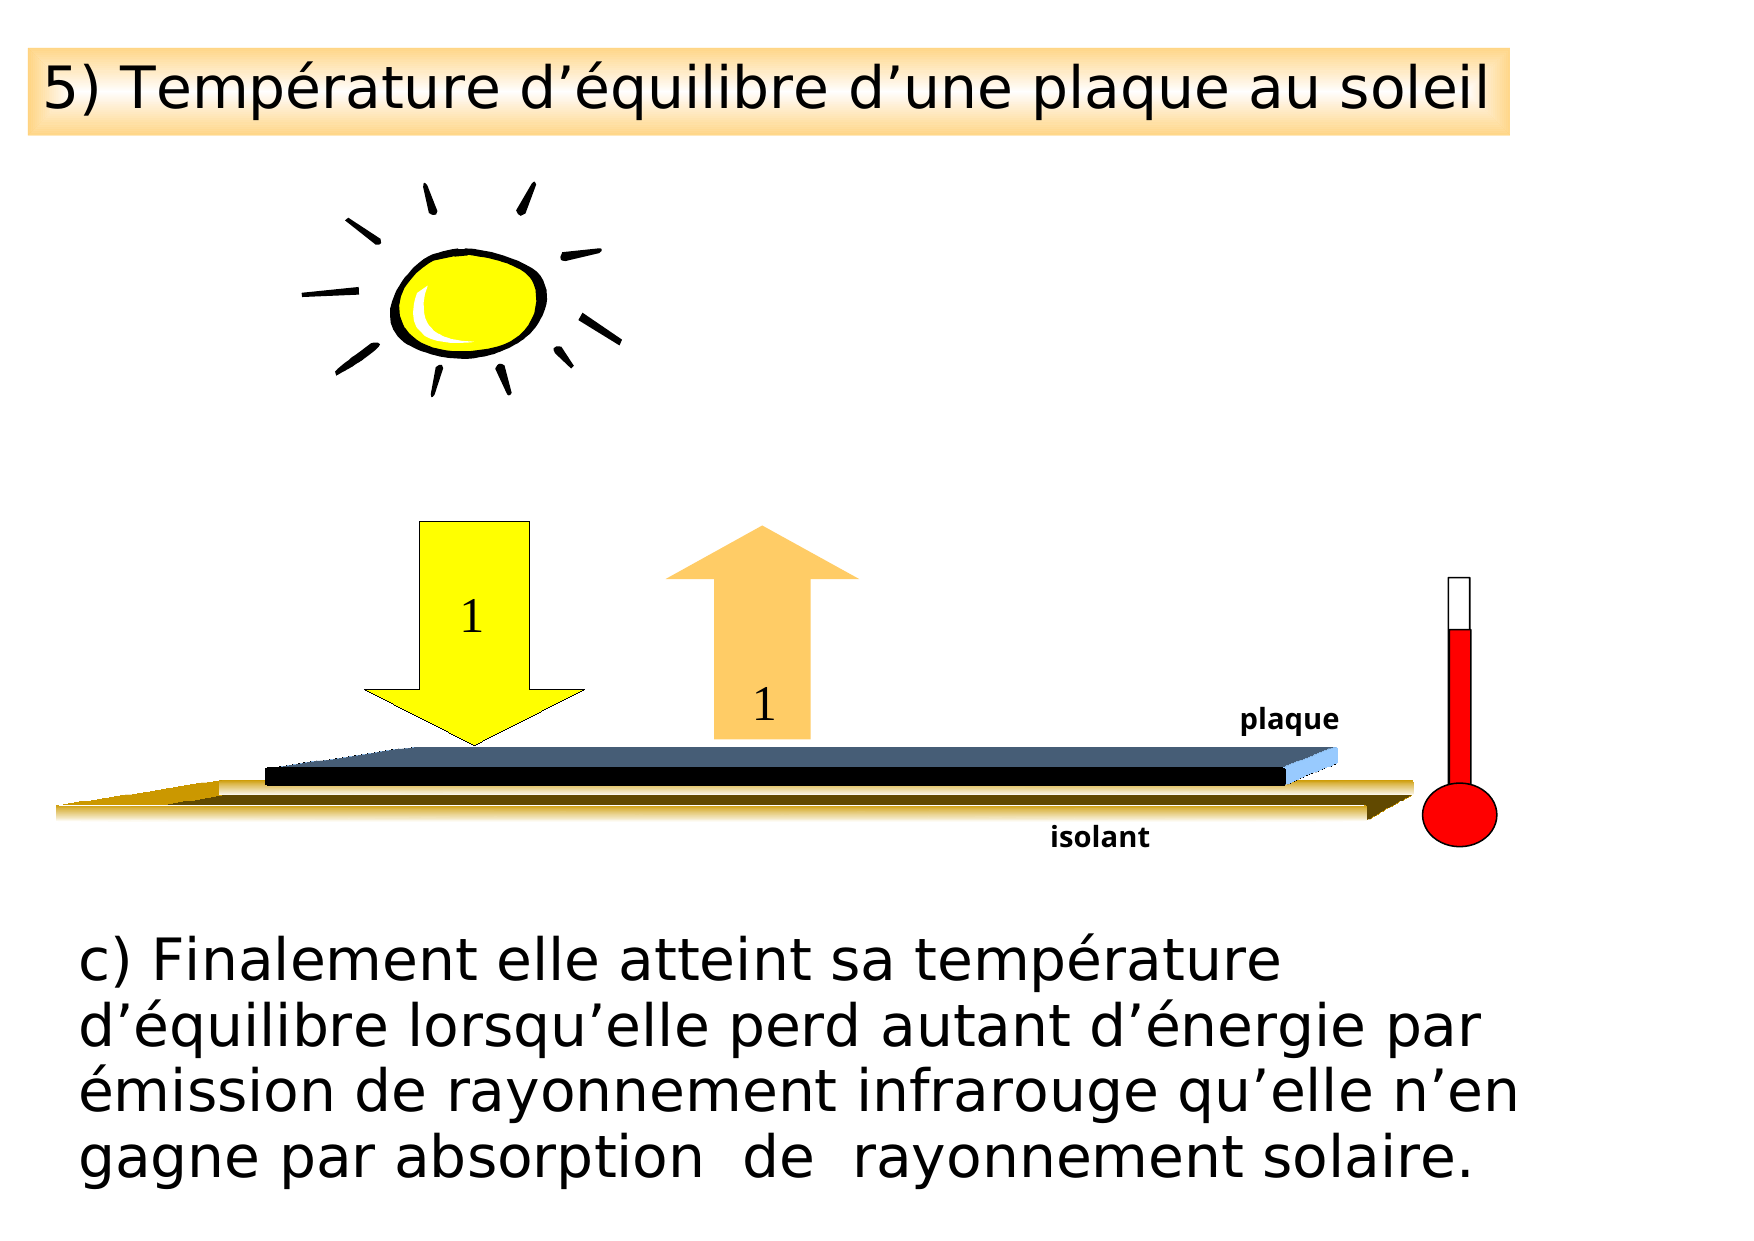

5) Température d’équilibre d’une plaque au soleil
1
1
plaque
isolant
c) Finalement elle atteint sa température d’équilibre lorsqu’elle perd autant d’énergie par émission de rayonnement infrarouge qu’elle n’en gagne par absorption de rayonnement solaire.